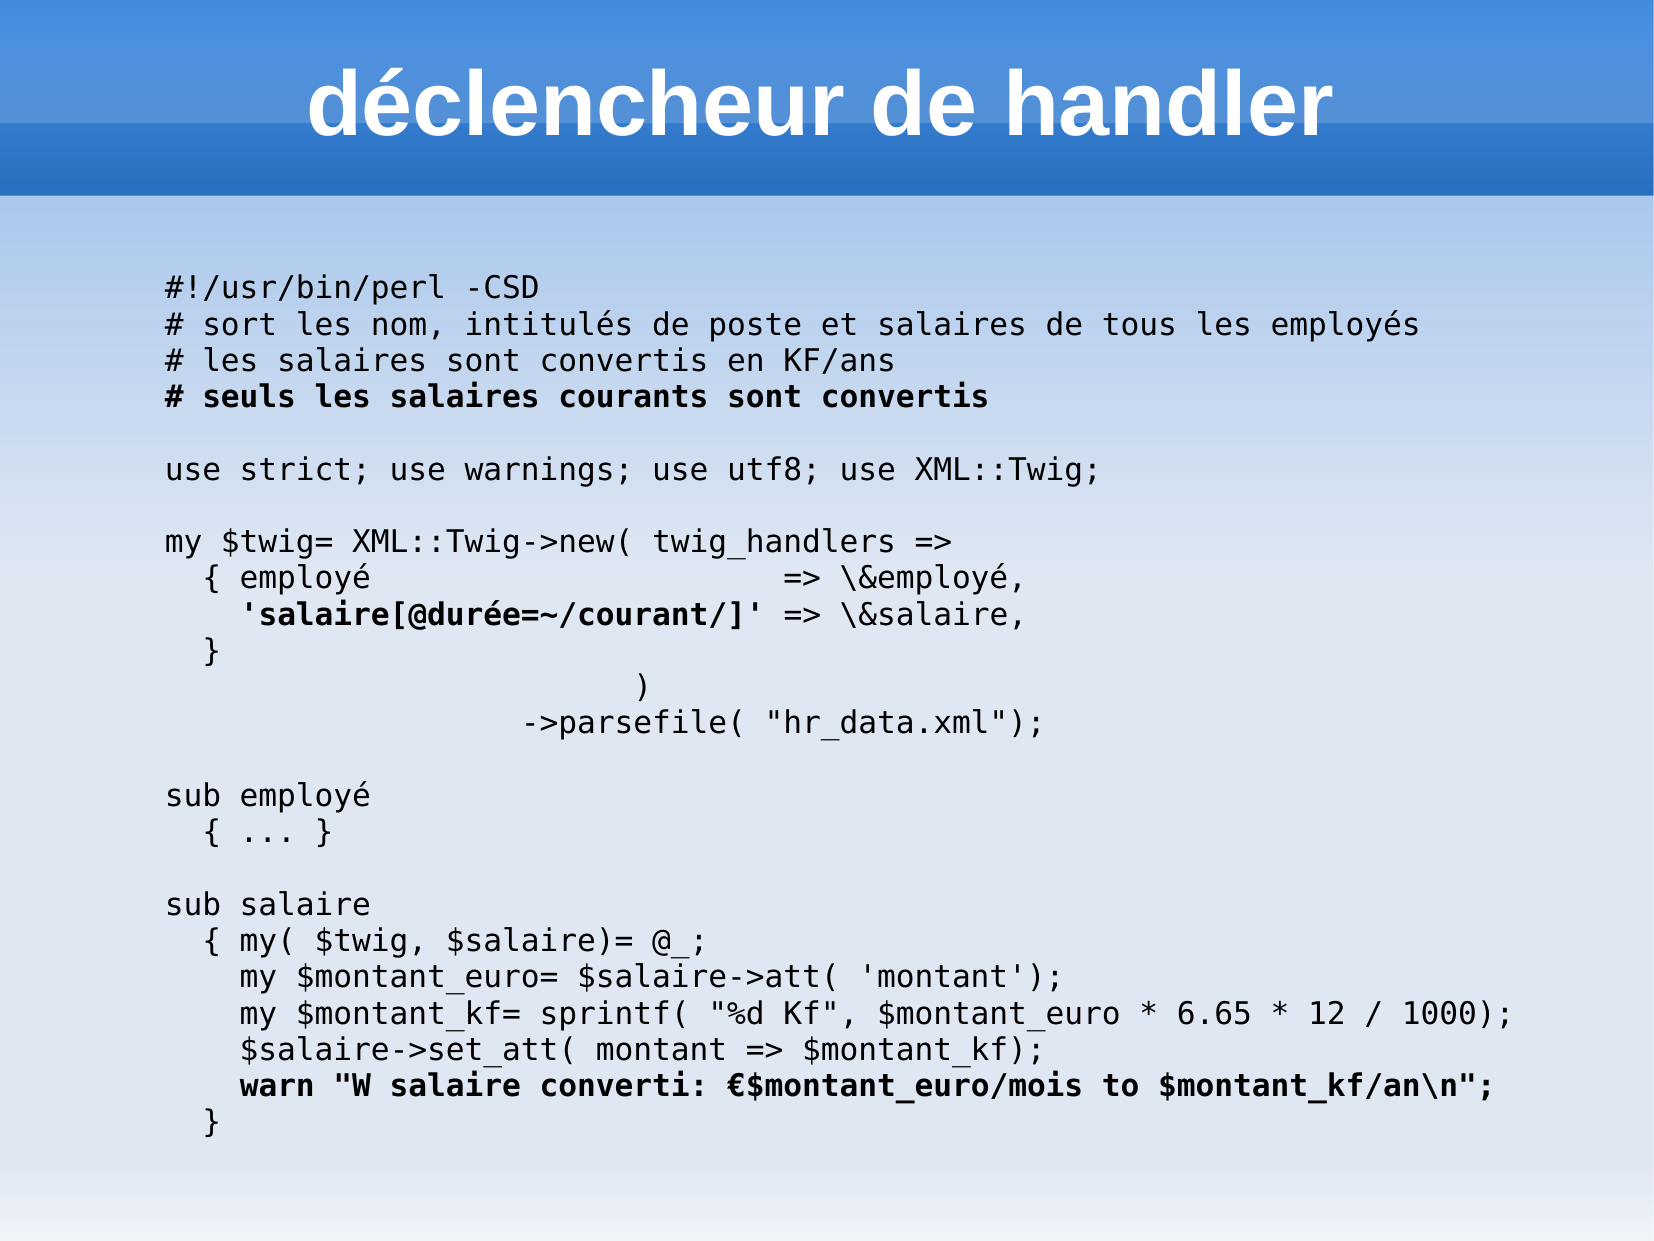

# déclencheur de handler
#!/usr/bin/perl -CSD
# sort les nom, intitulés de poste et salaires de tous les employés # les salaires sont convertis en KF/ans
# seuls les salaires courants sont convertis
use strict; use warnings; use utf8; use XML::Twig;
my $twig= XML::Twig->new( twig_handlers =>
 { employé => \&employé,
 'salaire[@durée=~/courant/]' => \&salaire,
 }
 )
 ->parsefile( "hr_data.xml");
sub employé
 { ... }
sub salaire
 { my( $twig, $salaire)= @_;
 my $montant_euro= $salaire->att( 'montant');
 my $montant_kf= sprintf( "%d Kf", $montant_euro * 6.65 * 12 / 1000);
 $salaire->set_att( montant => $montant_kf);
 warn "W salaire converti: €$montant_euro/mois to $montant_kf/an\n";
 }